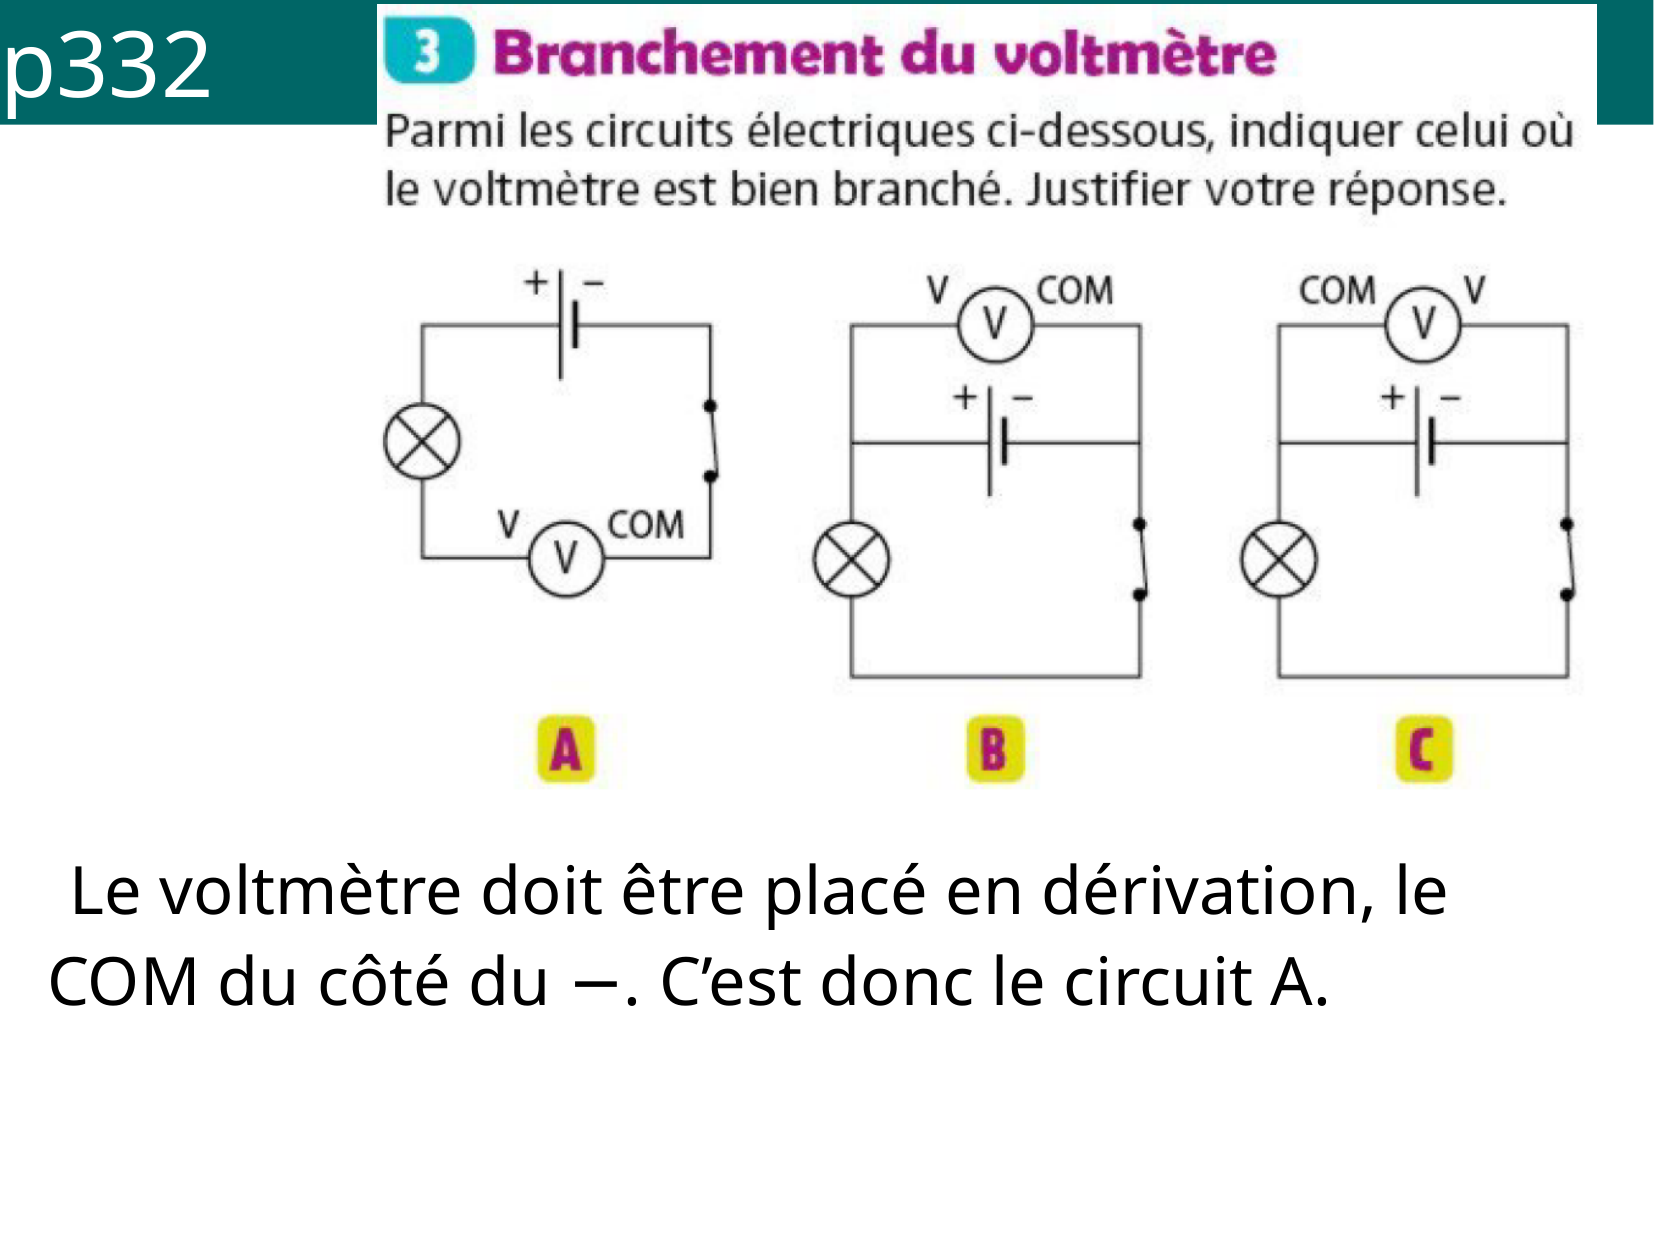

# p332
Le voltmètre doit être placé en dérivation, le COM du côté du −. C’est donc le circuit A.